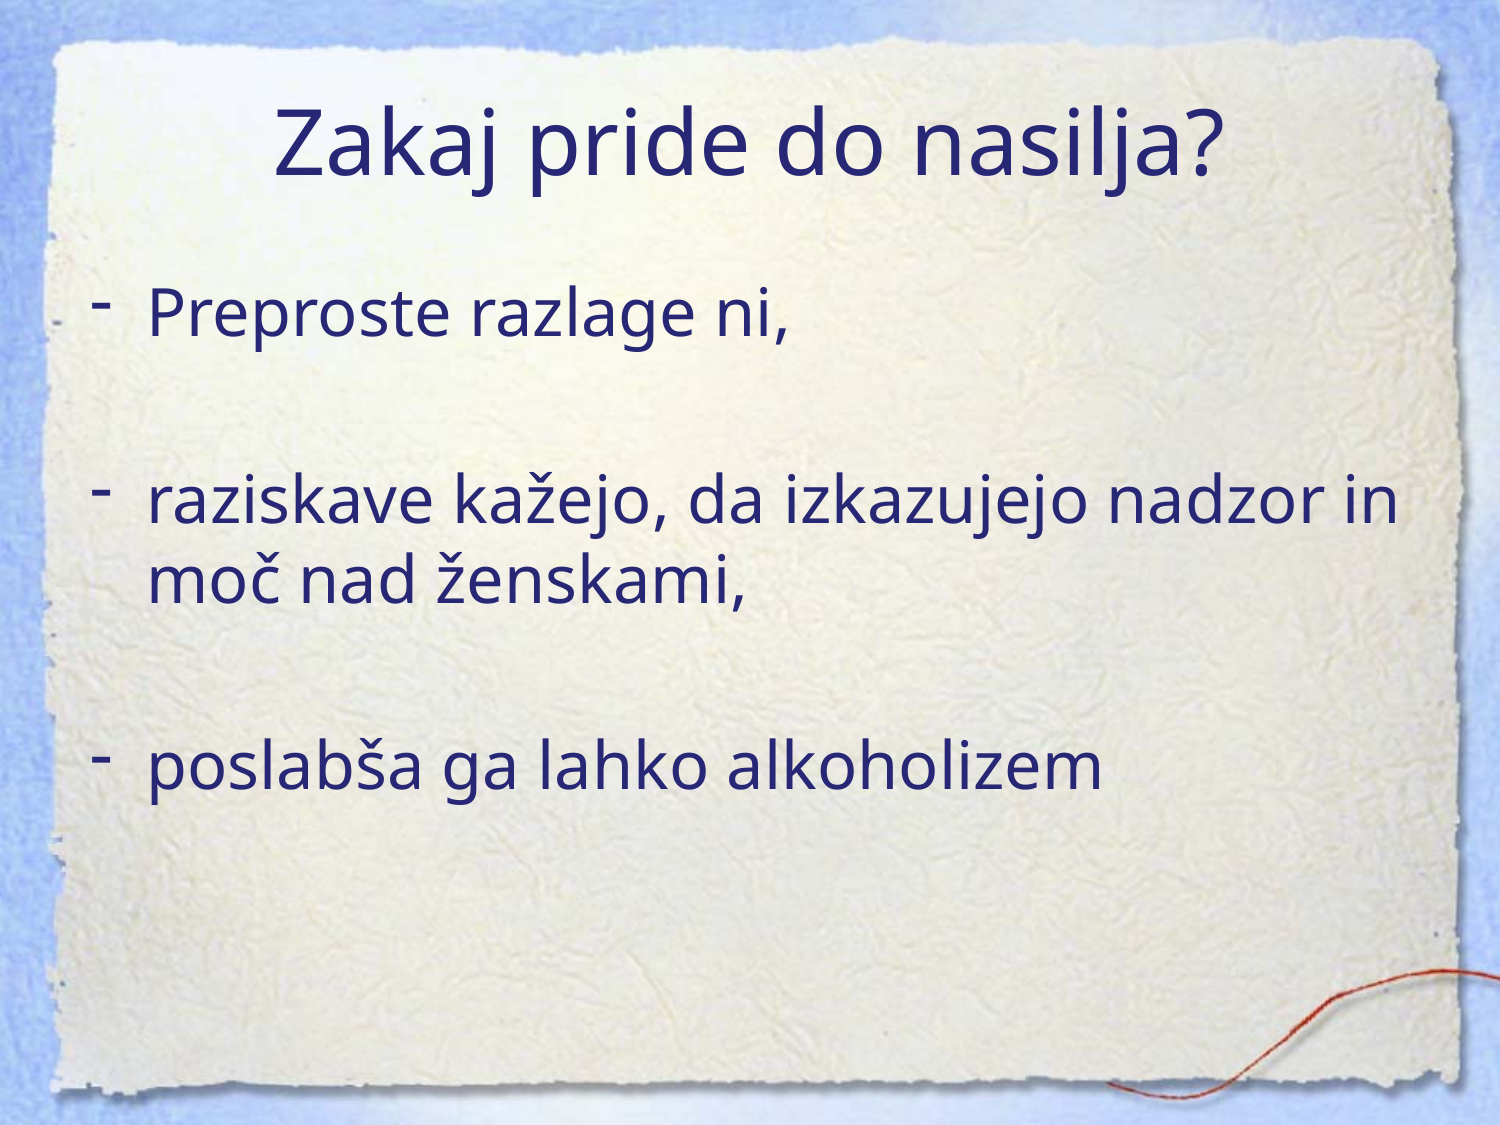

# Zakaj pride do nasilja?
Preproste razlage ni,
raziskave kažejo, da izkazujejo nadzor in moč nad ženskami,
poslabša ga lahko alkoholizem